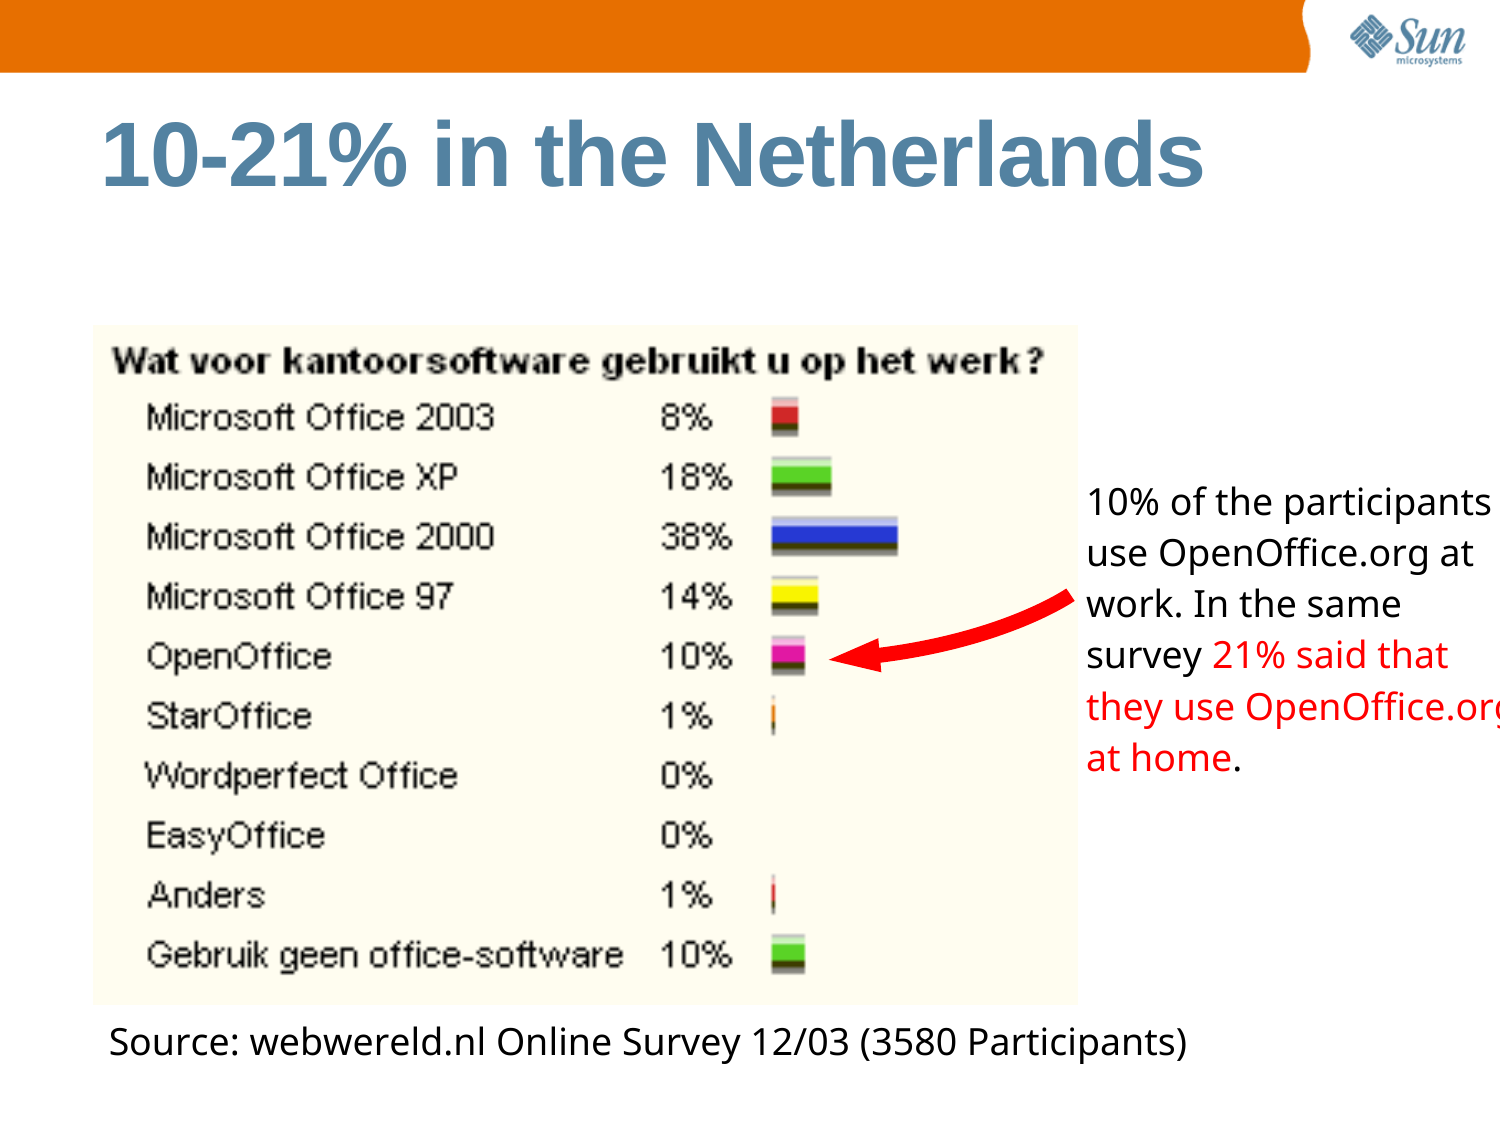

# 10-21% in the Netherlands
10% of the participants
use OpenOffice.org at
work. In the same
survey 21% said that
they use OpenOffice.org
at home.
Source: webwereld.nl Online Survey 12/03 (3580 Participants)